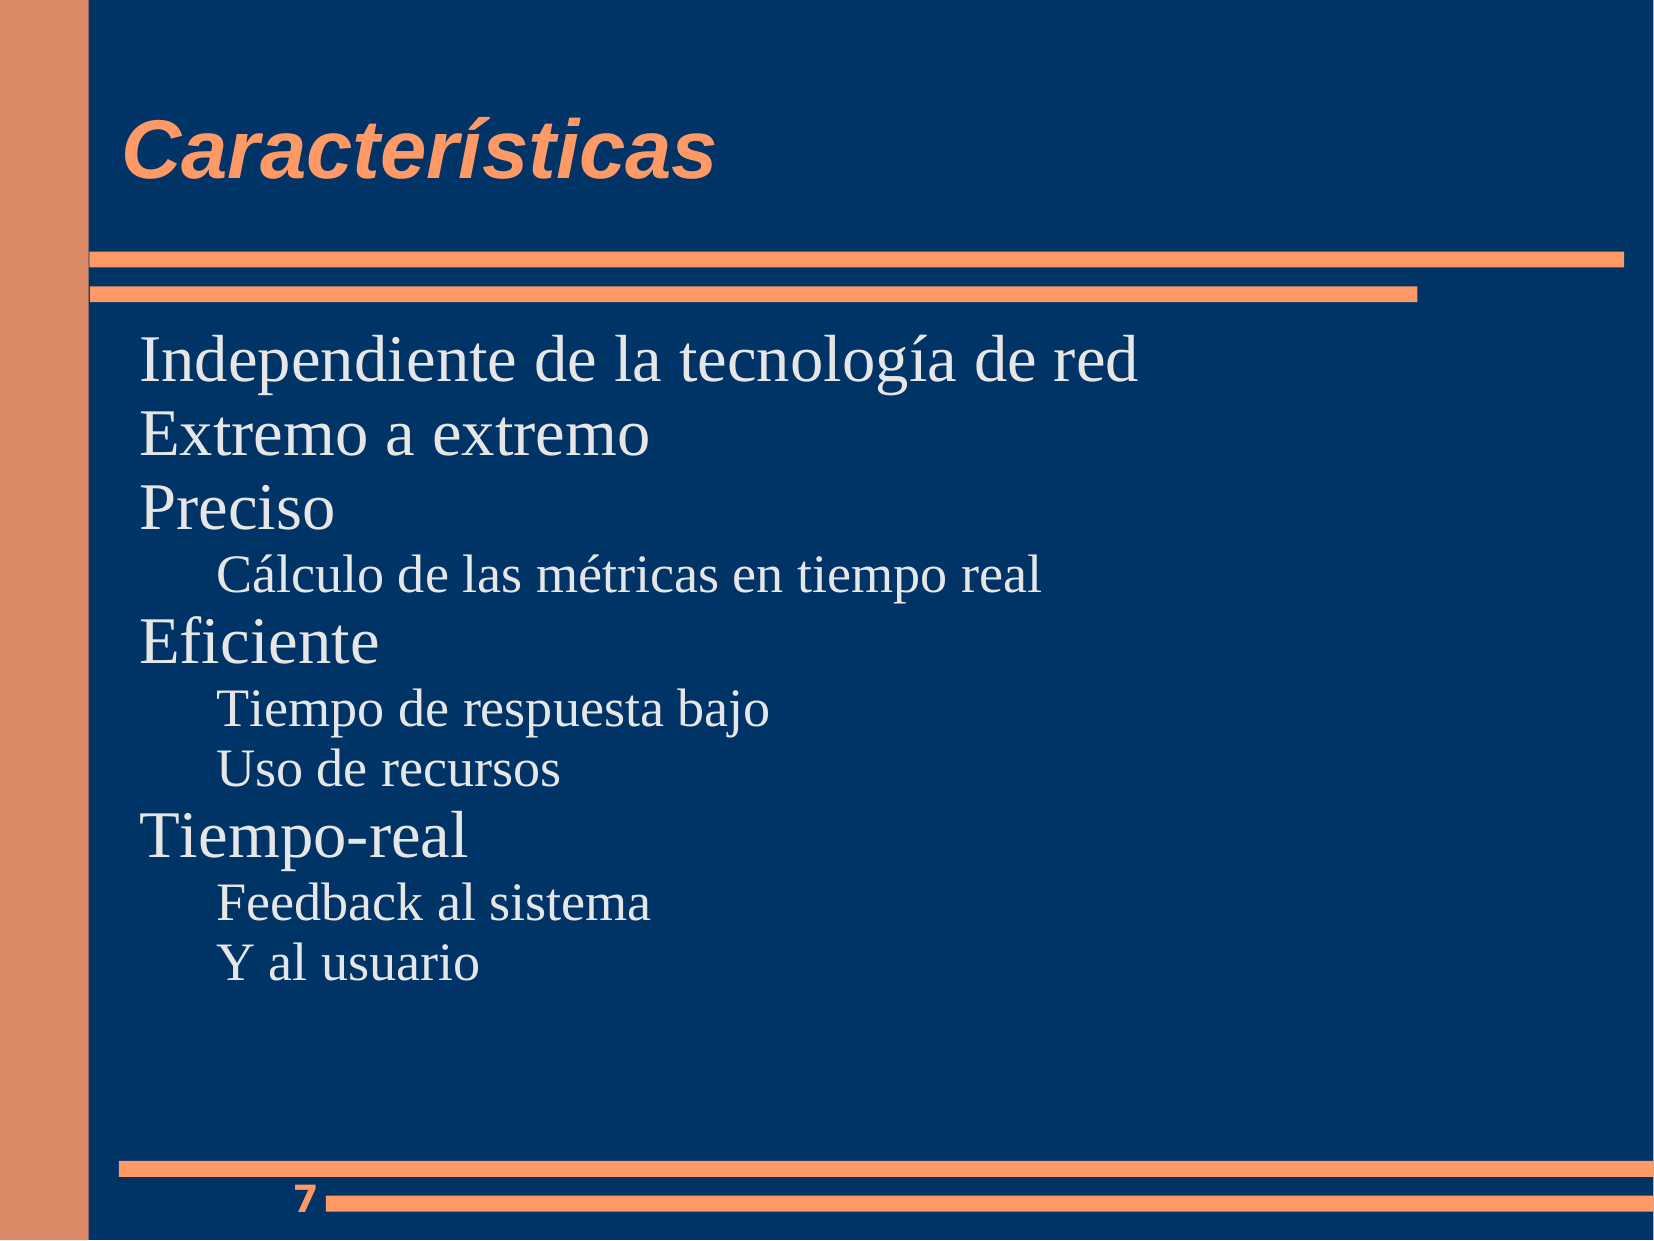

# Características
Independiente de la tecnología de red
Extremo a extremo
Preciso
Cálculo de las métricas en tiempo real
Eficiente
Tiempo de respuesta bajo
Uso de recursos
Tiempo-real
Feedback al sistema
Y al usuario